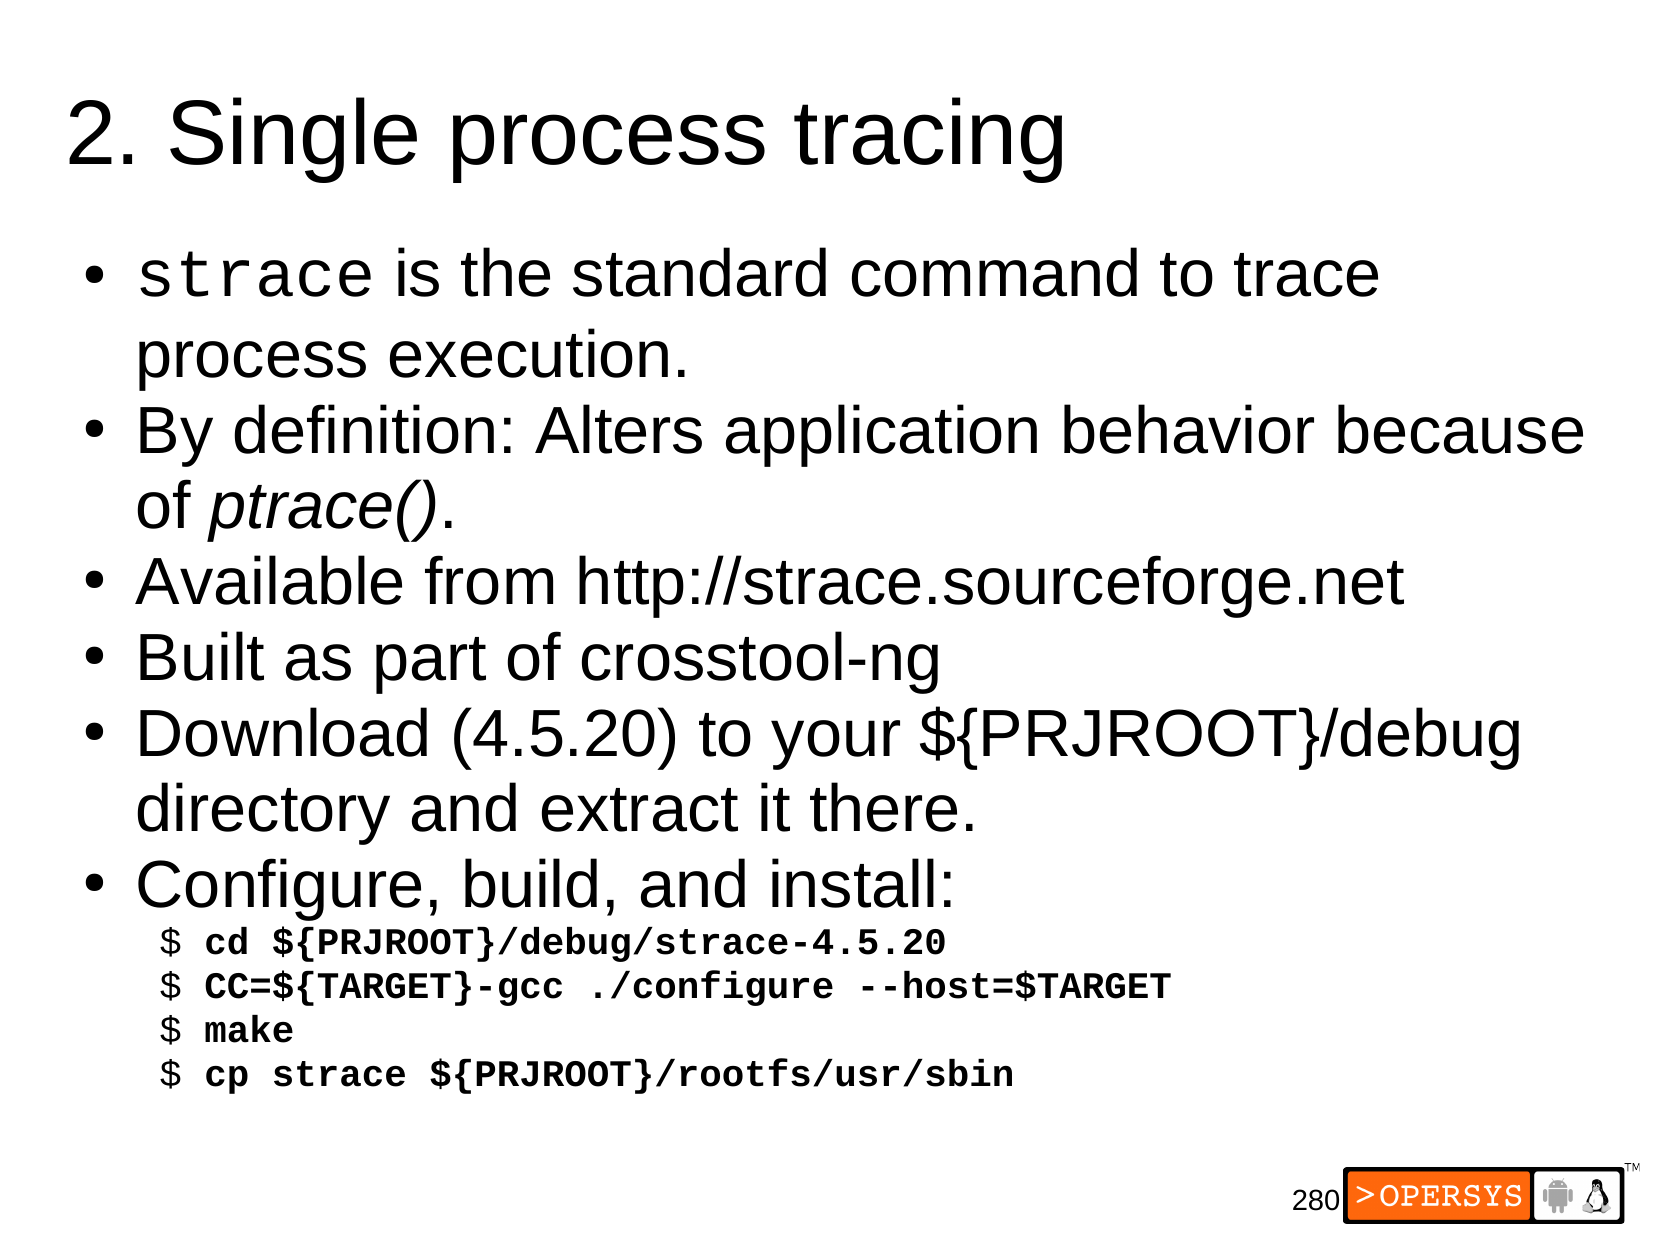

# 2. Single process tracing
strace is the standard command to trace process execution.
By definition: Alters application behavior because of ptrace().
Available from http://strace.sourceforge.net
Built as part of crosstool-ng
Download (4.5.20) to your ${PRJROOT}/debug directory and extract it there.
Configure, build, and install:
$ cd ${PRJROOT}/debug/strace-4.5.20
$ CC=${TARGET}-gcc ./configure --host=$TARGET
$ make
$ cp strace ${PRJROOT}/rootfs/usr/sbin